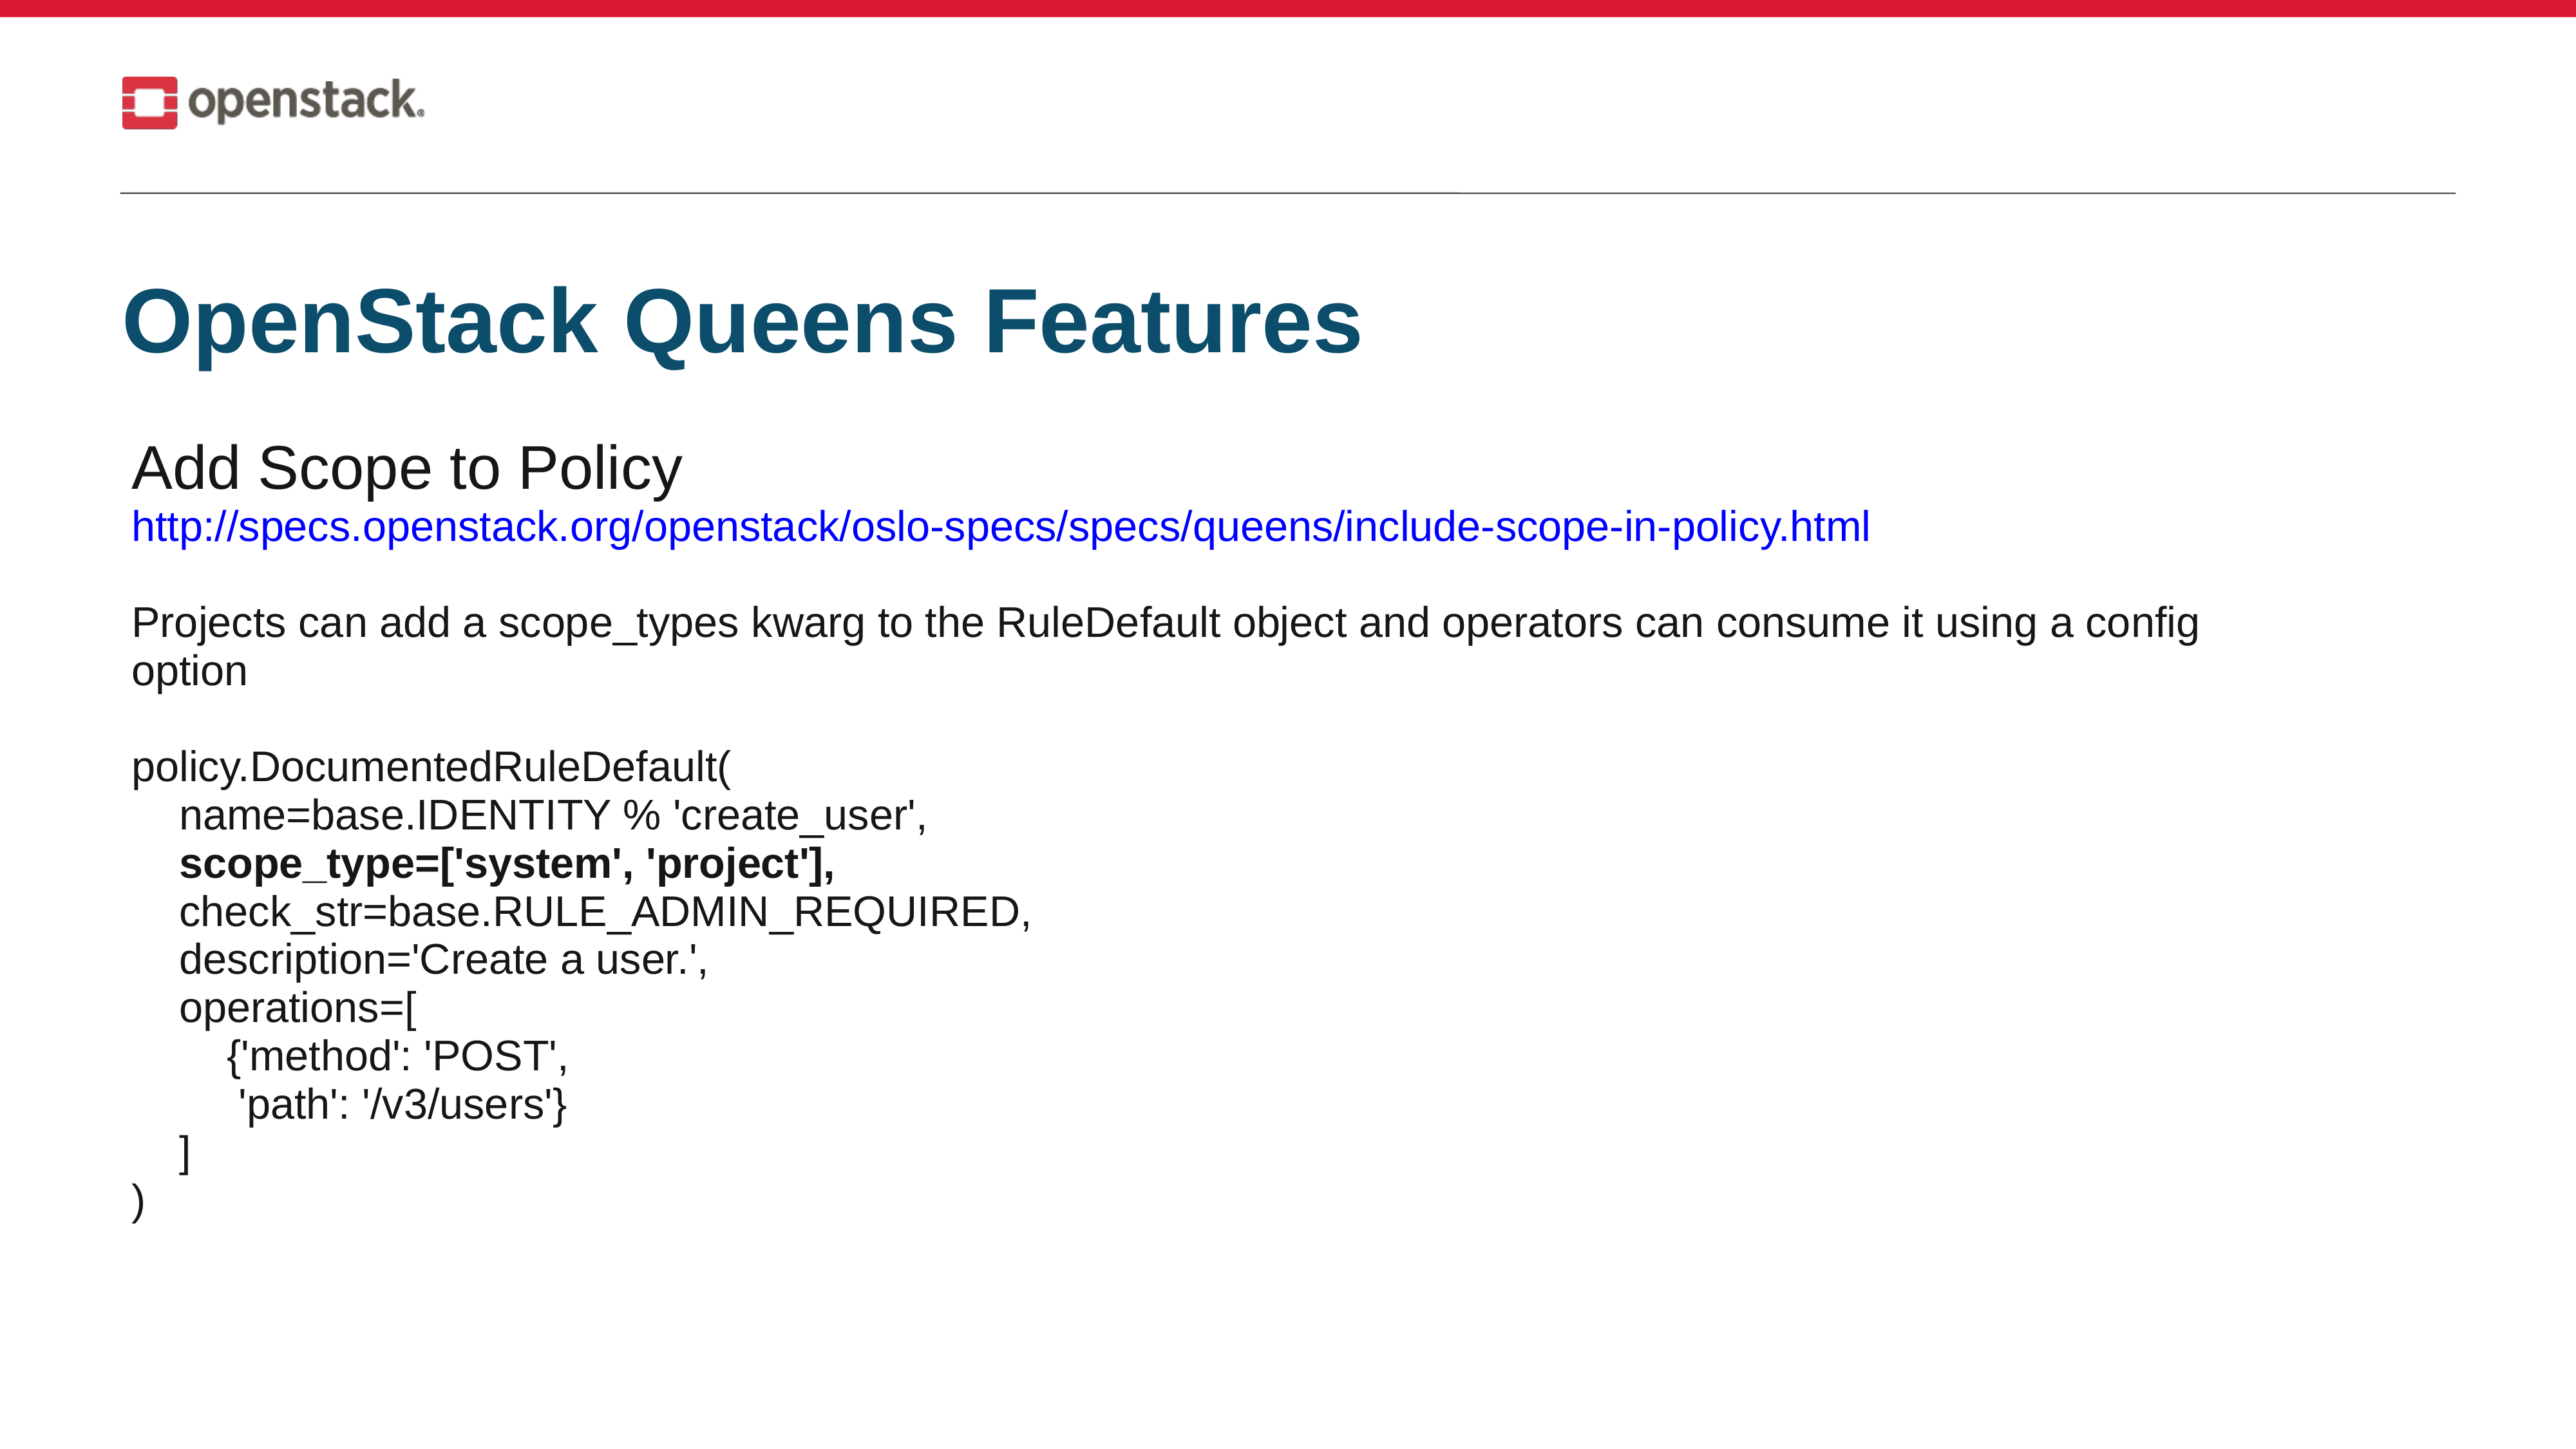

OpenStack Queens Features
Add Scope to Policy
http://specs.openstack.org/openstack/oslo-specs/specs/queens/include-scope-in-policy.html
Projects can add a scope_types kwarg to the RuleDefault object and operators can consume it using a config option
policy.DocumentedRuleDefault(
 name=base.IDENTITY % 'create_user',
 scope_type=['system', 'project'],
 check_str=base.RULE_ADMIN_REQUIRED,
 description='Create a user.',
 operations=[
 {'method': 'POST',
 'path': '/v3/users'}
 ]
)